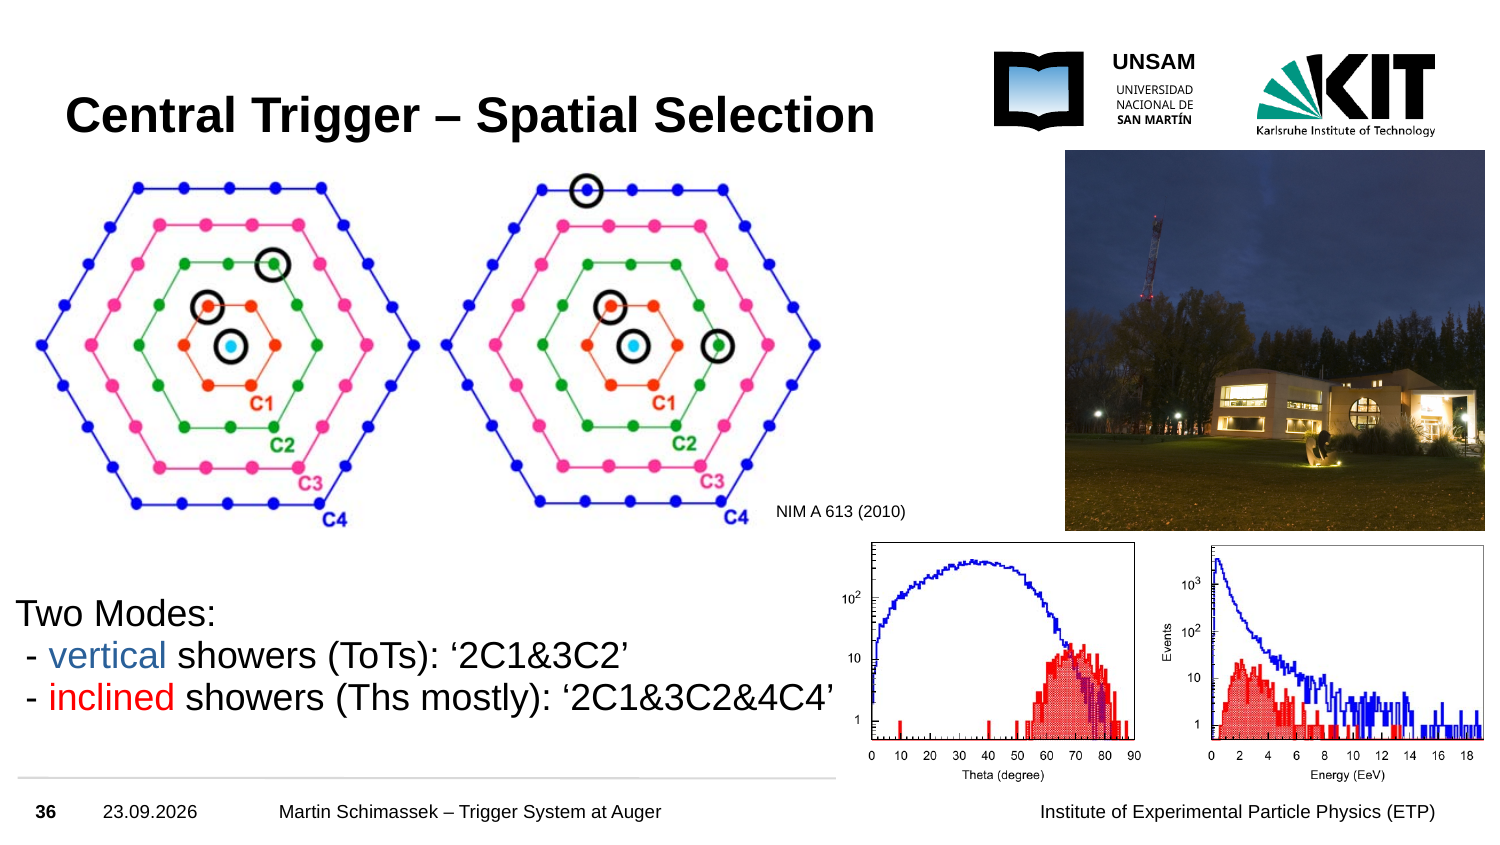

# Central Trigger – Spatial Selection
NIM A 613 (2010)
Two Modes:
 - vertical showers (ToTs): ‘2C1&3C2’
 - inclined showers (Ths mostly): ‘2C1&3C2&4C4’